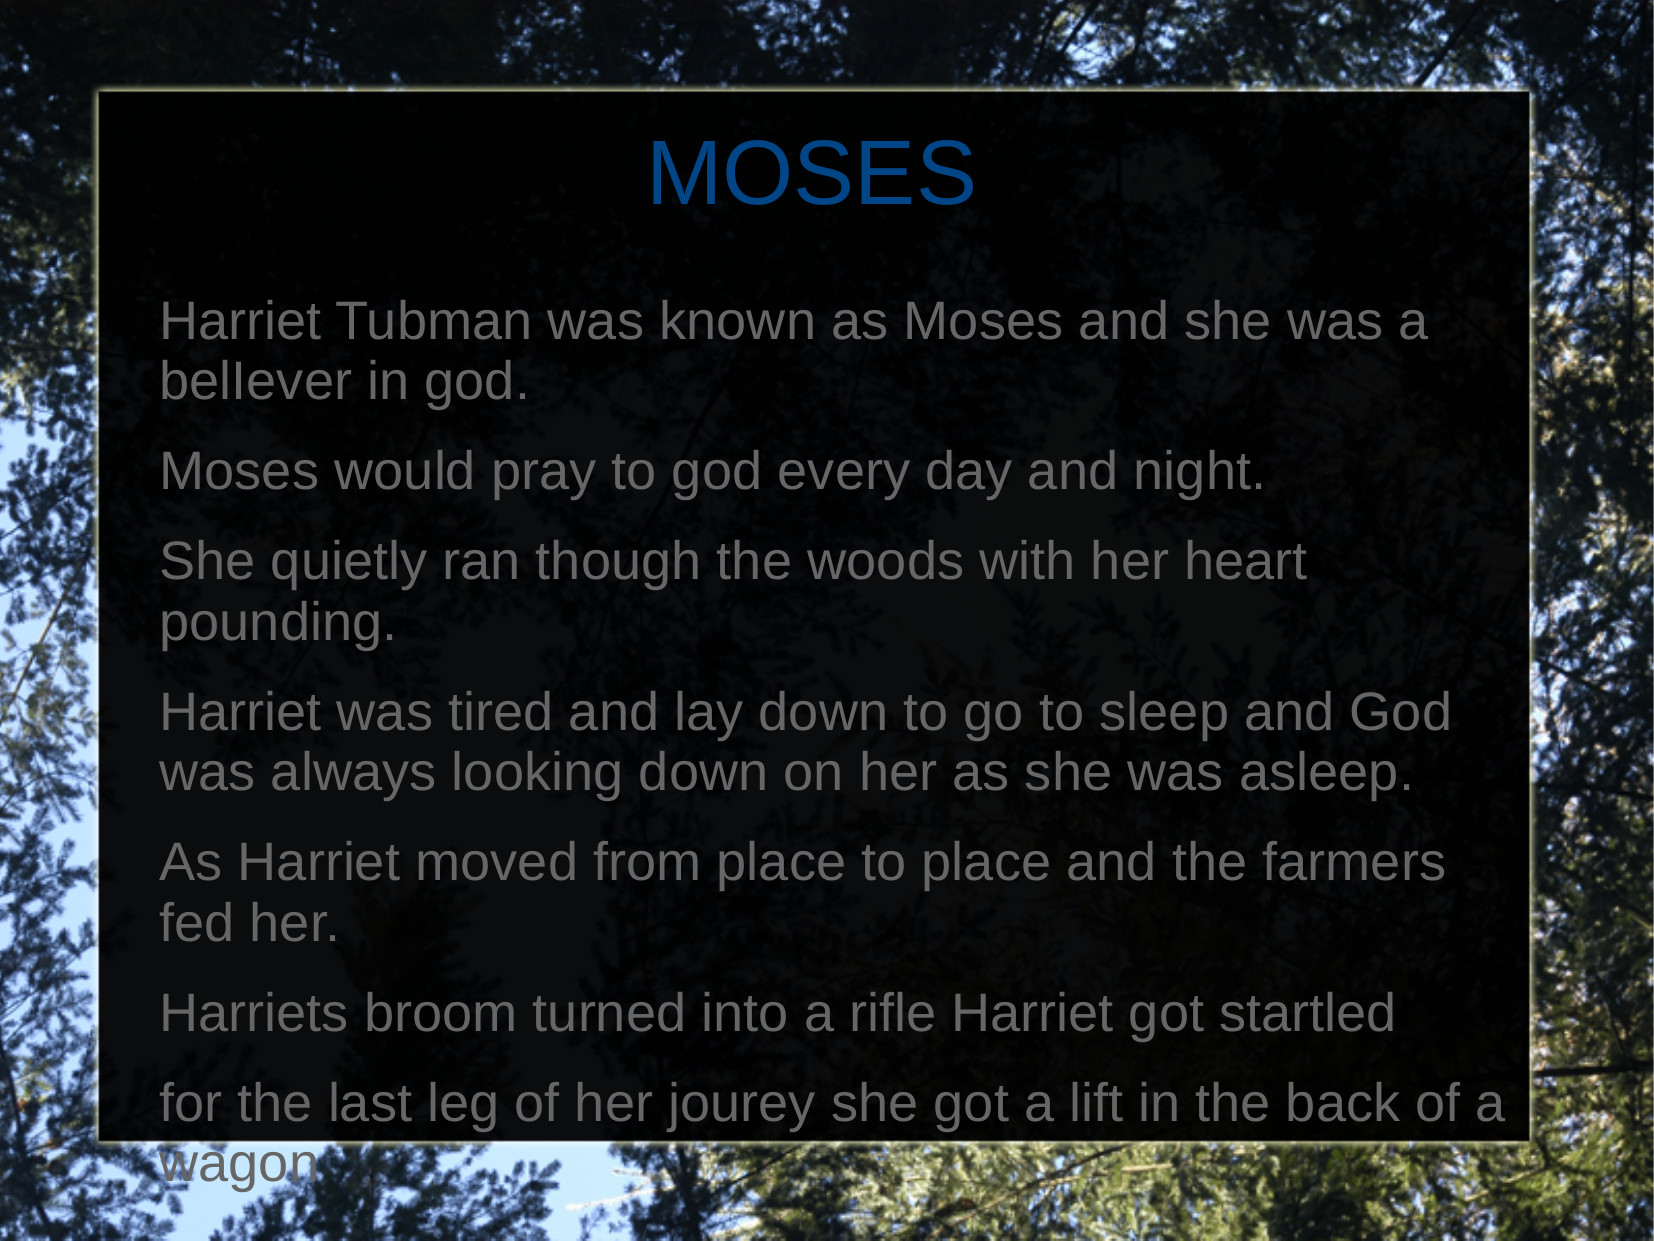

# MOSES
Harriet Tubman was known as Moses and she was a belIever in god.
Moses would pray to god every day and night.
She quietly ran though the woods with her heart pounding.
Harriet was tired and lay down to go to sleep and God was always looking down on her as she was asleep.
As Harriet moved from place to place and the farmers fed her.
Harriets broom turned into a rifle Harriet got startled
for the last leg of her jourey she got a lift in the back of a wagon